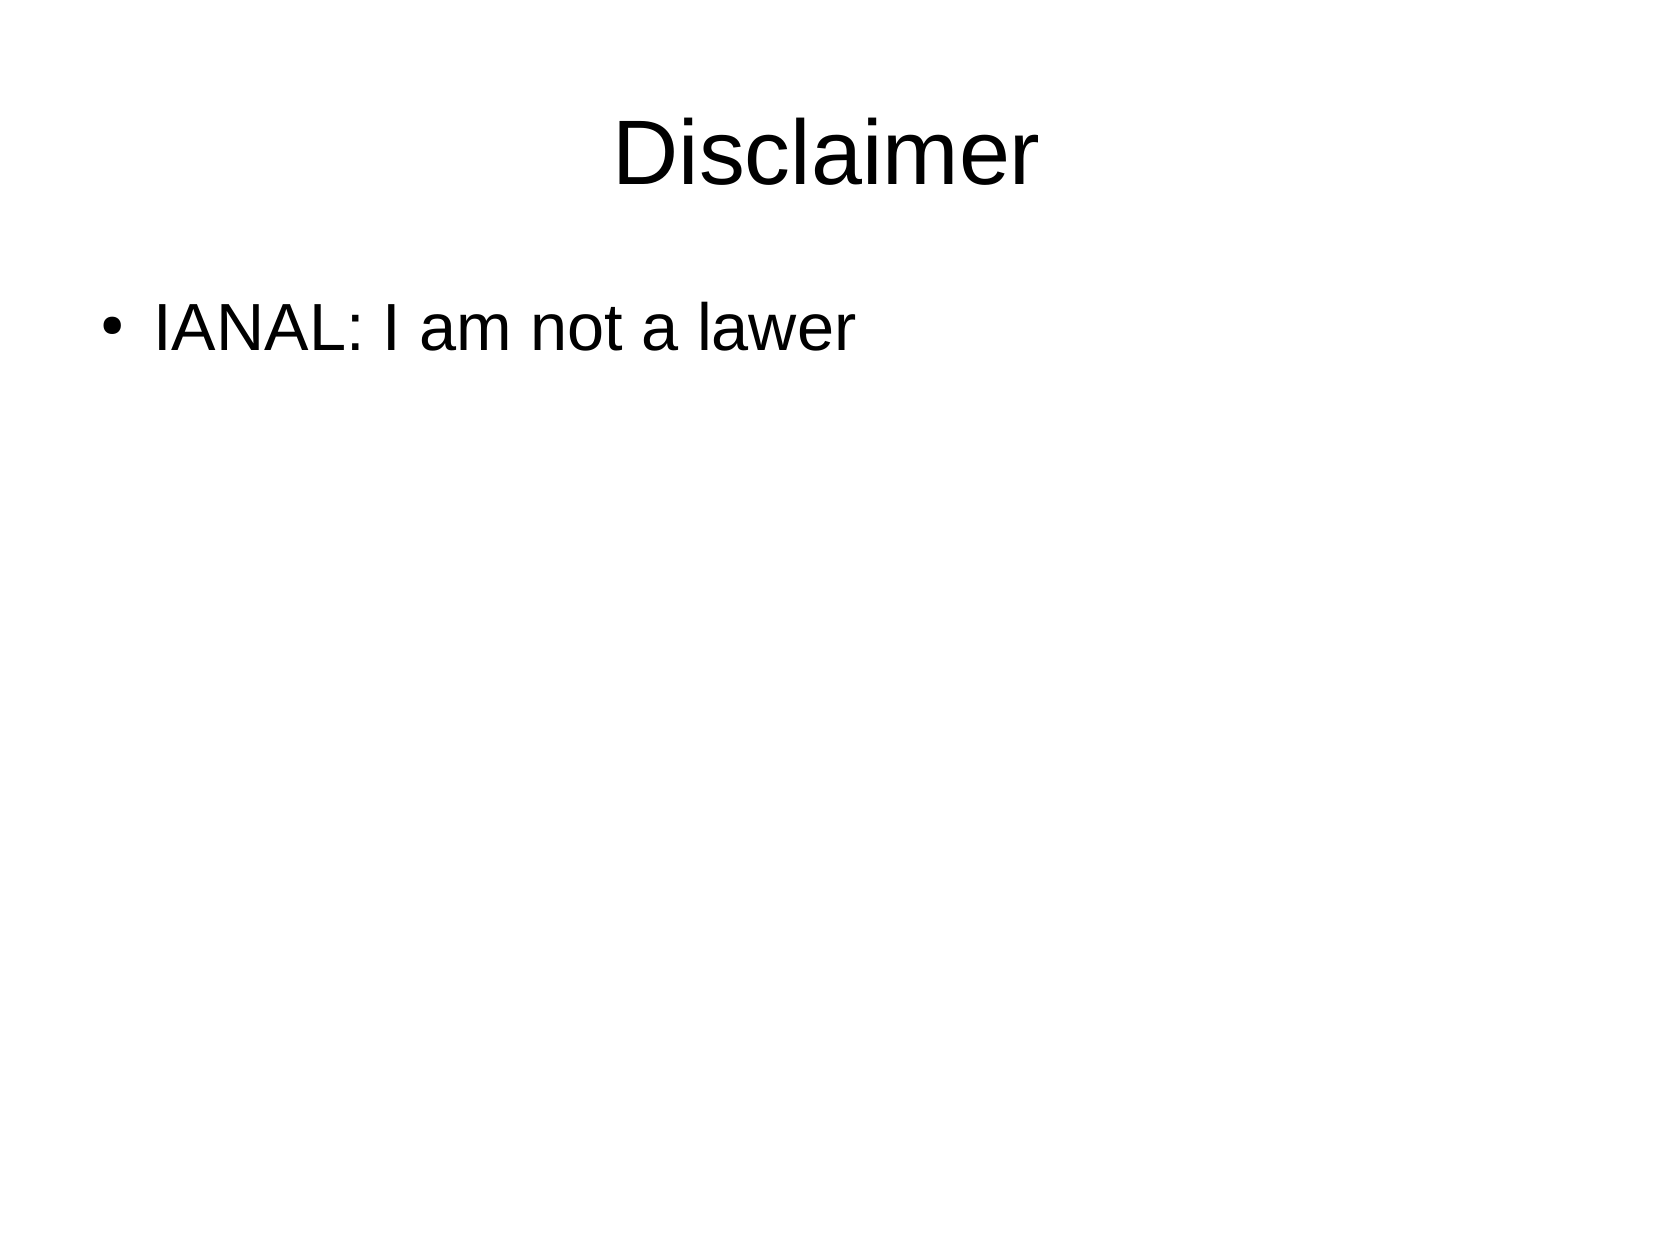

# Disclaimer
IANAL: I am not a lawer